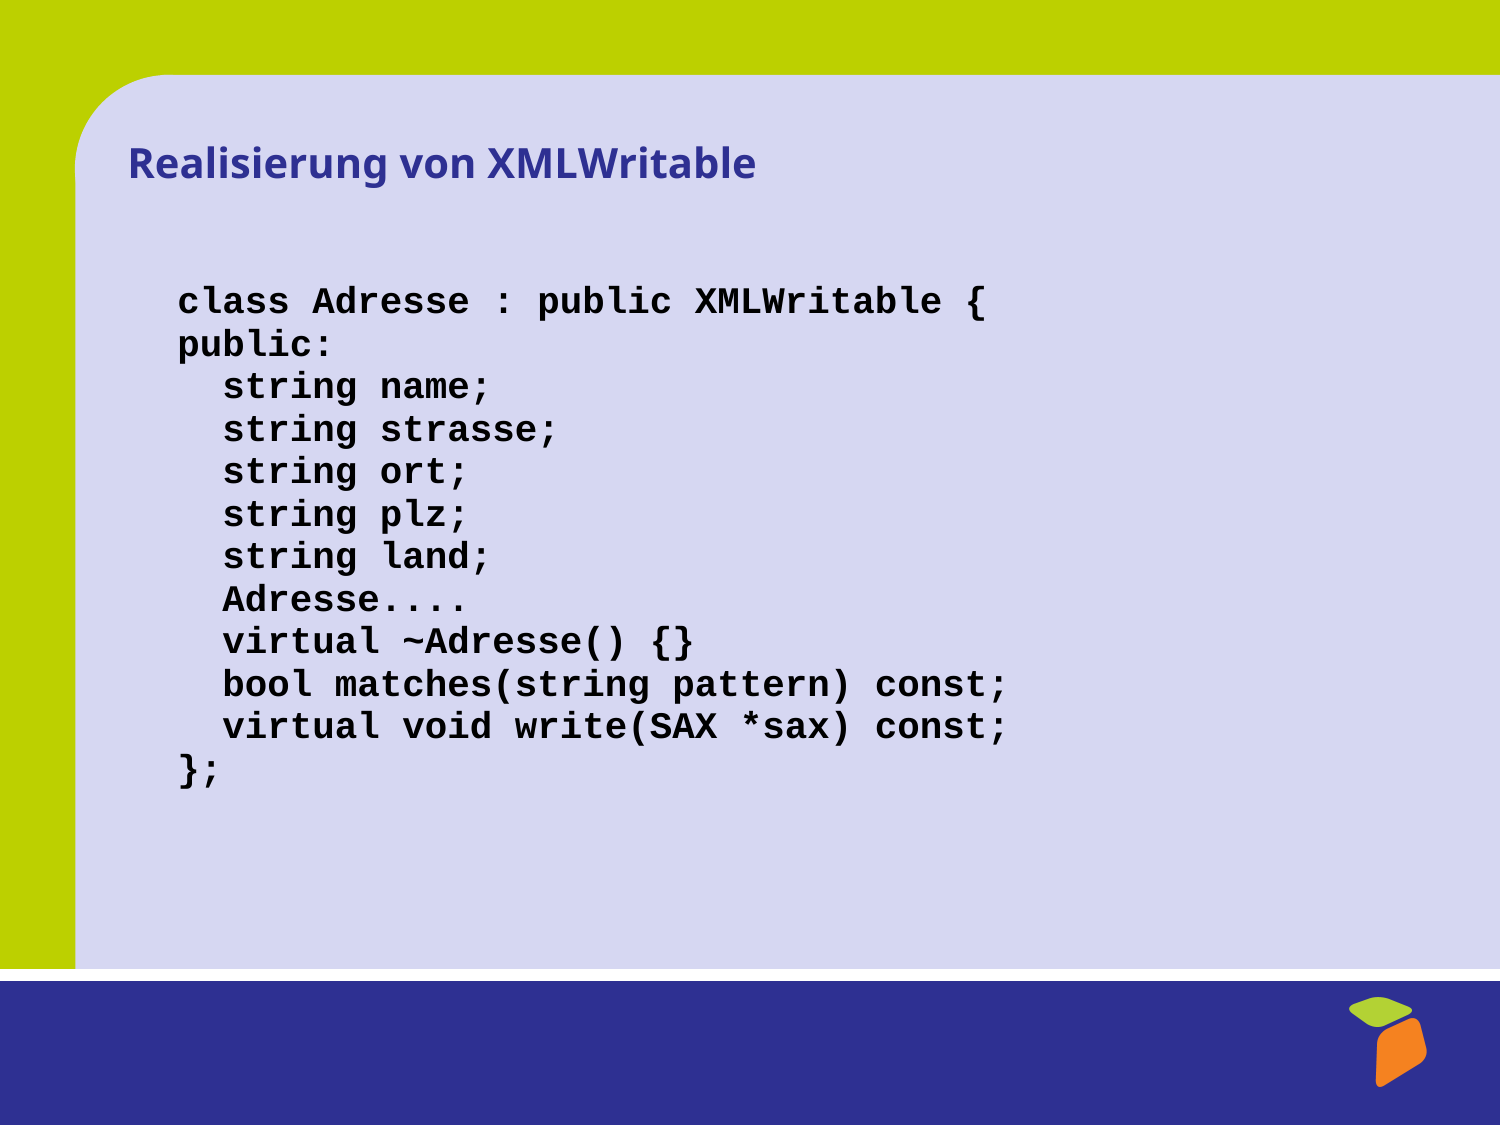

# Realisierung von XMLWritable
class Adresse : public XMLWritable {
public:
 string name;
 string strasse;
 string ort;
 string plz;
 string land;
 Adresse....
 virtual ~Adresse() {}
 bool matches(string pattern) const;
 virtual void write(SAX *sax) const;
};